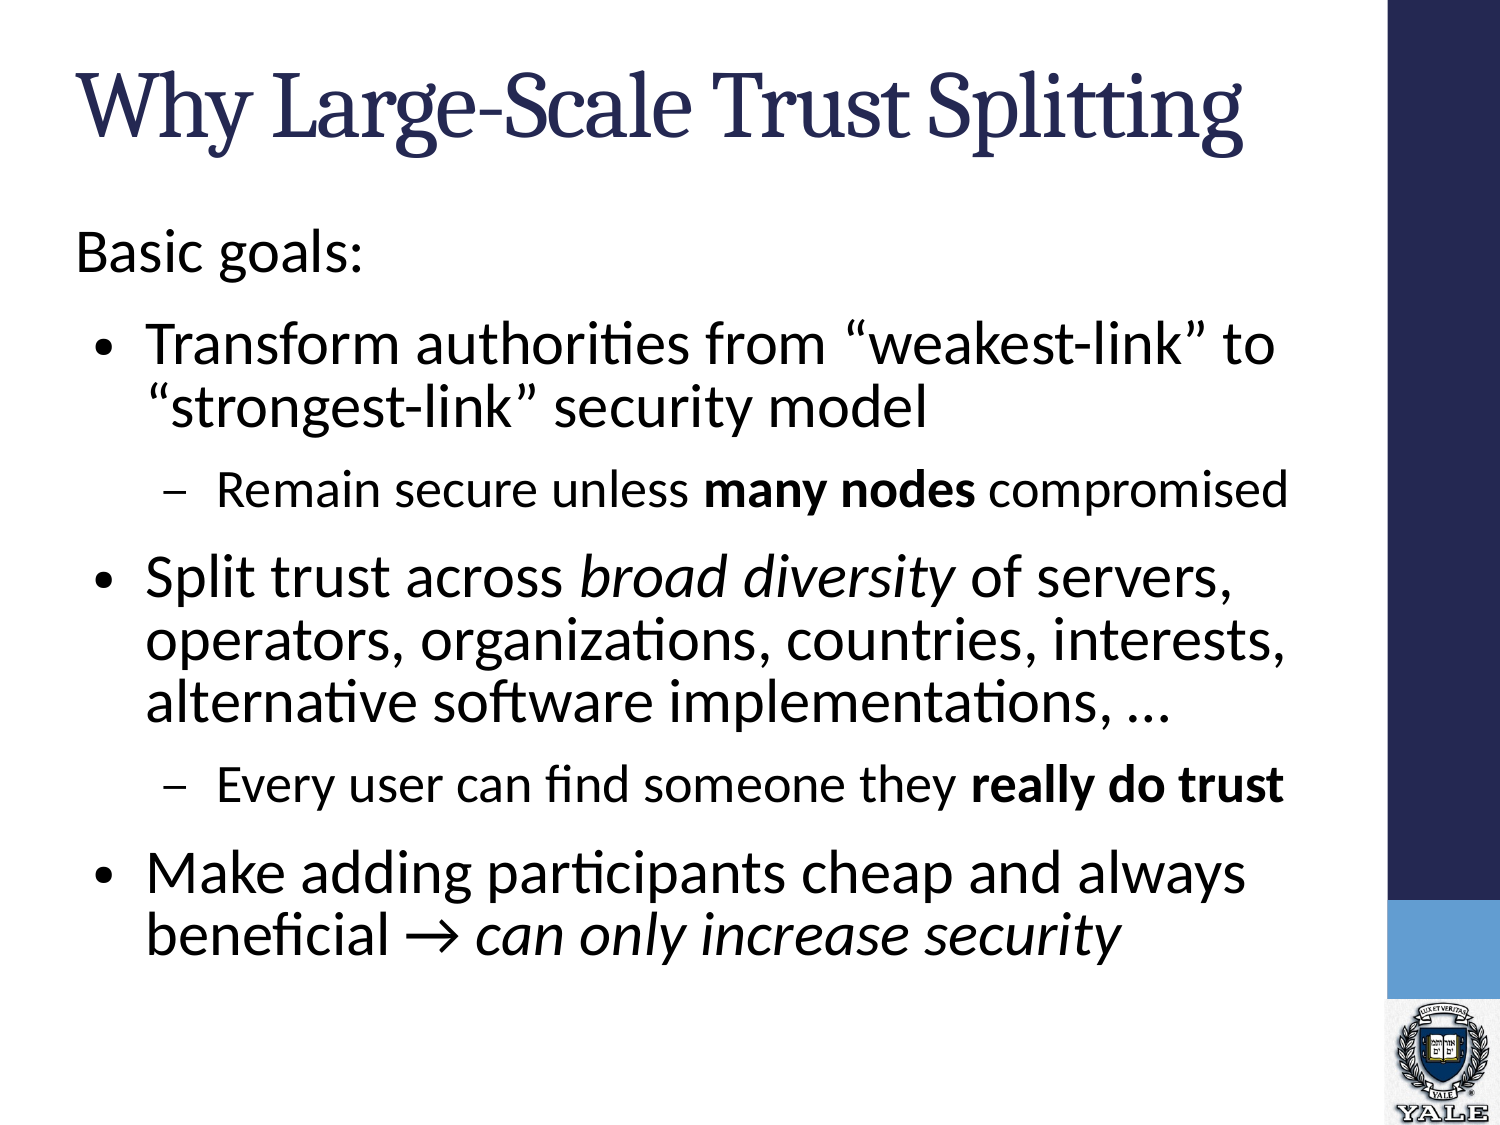

# Why Large-Scale Trust Splitting
Basic goals:
Transform authorities from “weakest-link” to “strongest-link” security model
Remain secure unless many nodes compromised
Split trust across broad diversity of servers, operators, organizations, countries, interests, alternative software implementations, …
Every user can find someone they really do trust
Make adding participants cheap and always beneficial → can only increase security